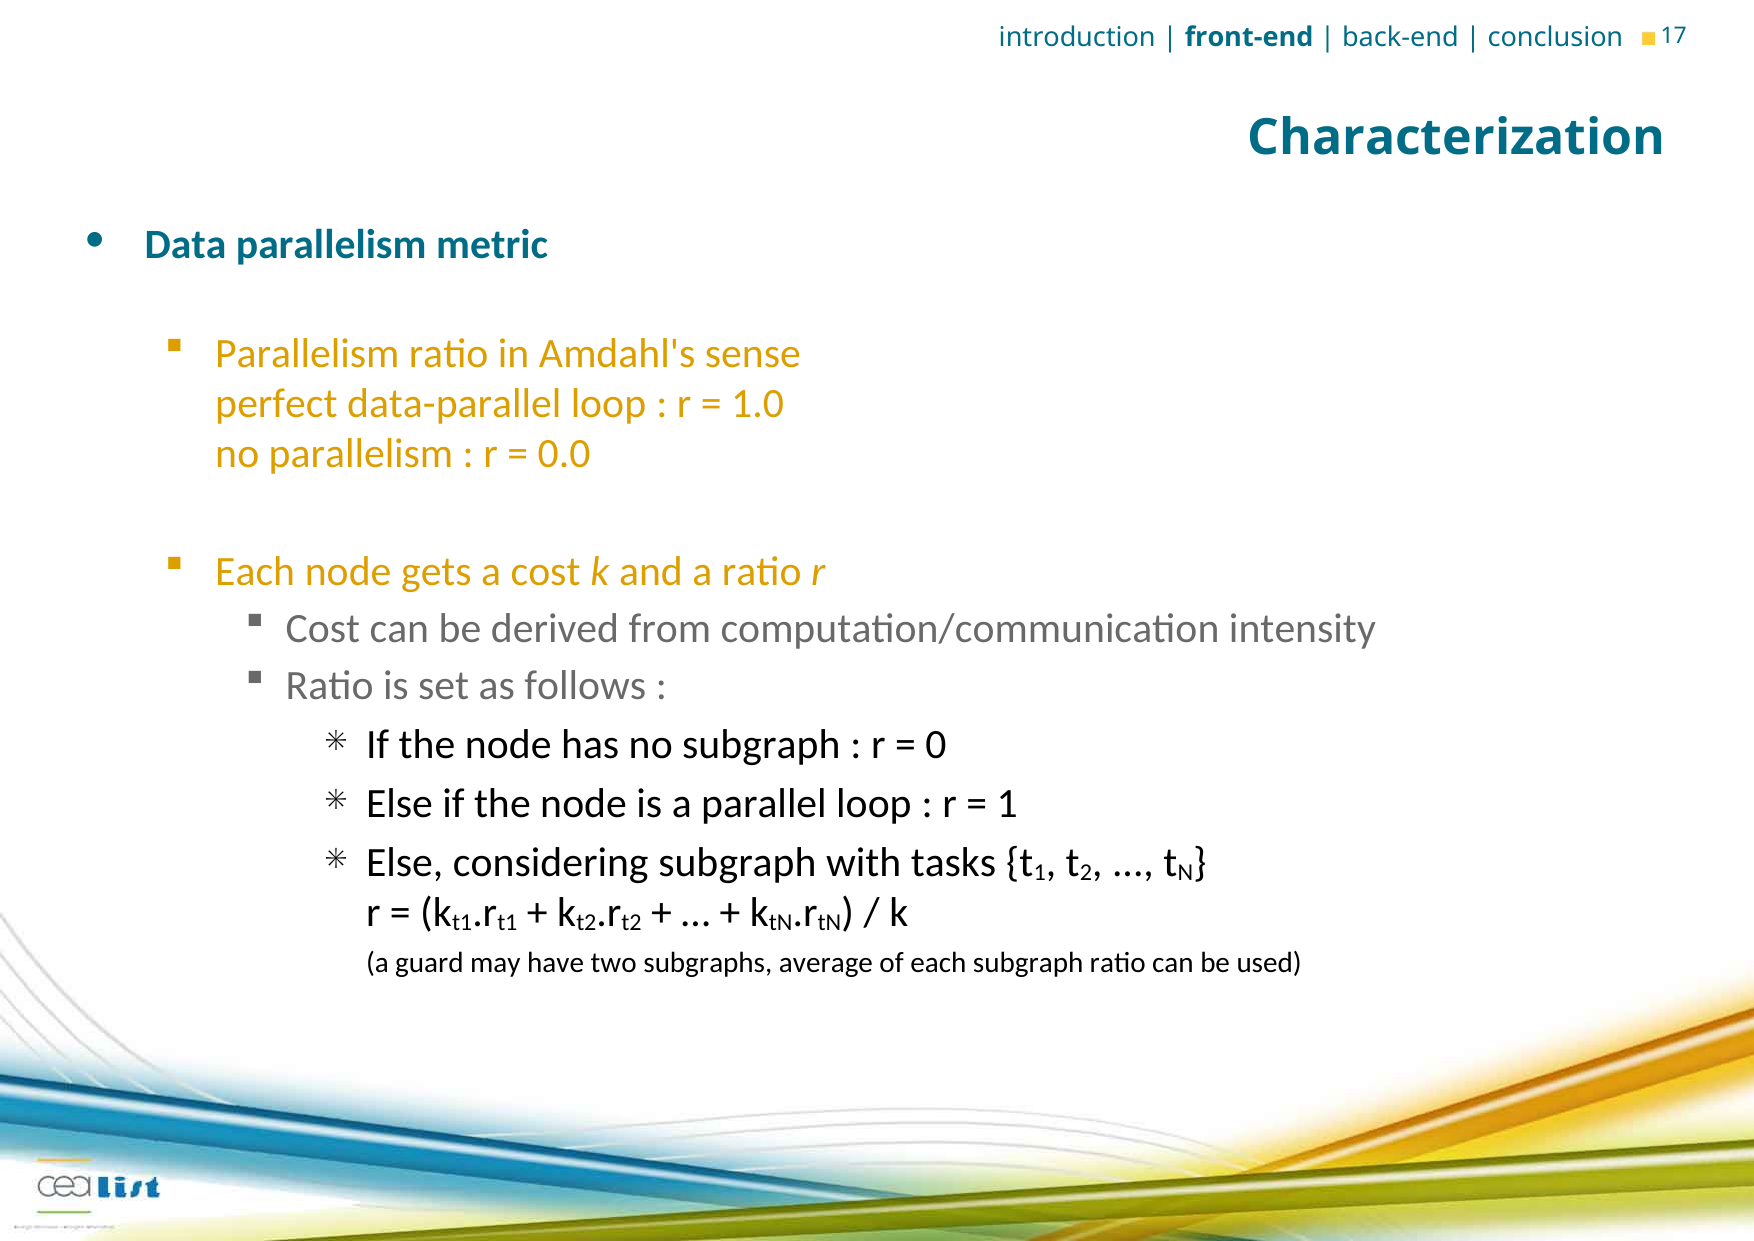

introduction | front-end | back-end | conclusion
# Characterization
Data parallelism metric
Parallelism ratio in Amdahl's sense
perfect data-parallel loop : r = 1.0
no parallelism : r = 0.0
Each node gets a cost k and a ratio r
Cost can be derived from computation/communication intensity
Ratio is set as follows :
If the node has no subgraph : r = 0
Else if the node is a parallel loop : r = 1
Else, considering subgraph with tasks {t1, t2, ..., tN}
r = (kt1.rt1 + kt2.rt2 + … + ktN.rtN) / k
(a guard may have two subgraphs, average of each subgraph ratio can be used)